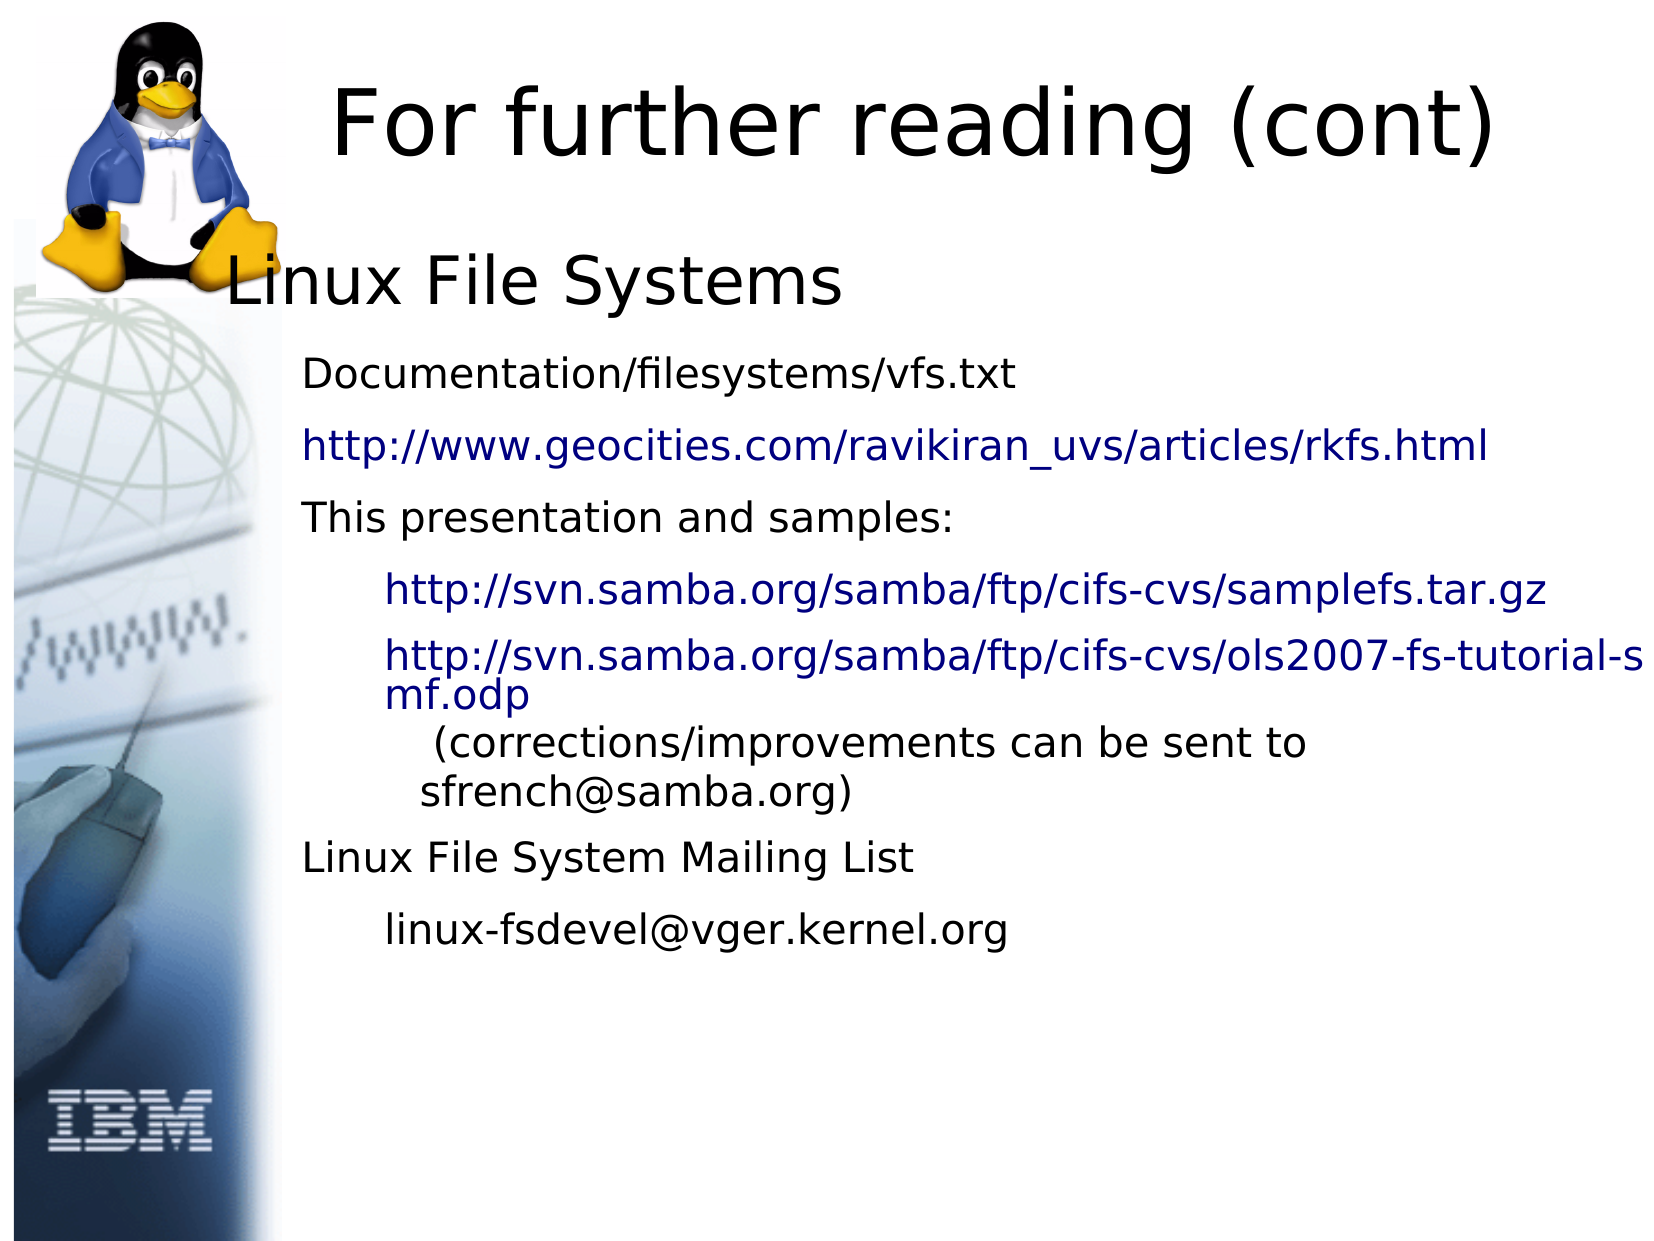

# For further reading (cont)
Linux File Systems
Documentation/filesystems/vfs.txt
http://www.geocities.com/ravikiran_uvs/articles/rkfs.html
This presentation and samples:
http://svn.samba.org/samba/ftp/cifs-cvs/samplefs.tar.gz
http://svn.samba.org/samba/ftp/cifs-cvs/ols2007-fs-tutorial-smf.odp (corrections/improvements can be sent to sfrench@samba.org)
Linux File System Mailing List
linux-fsdevel@vger.kernel.org